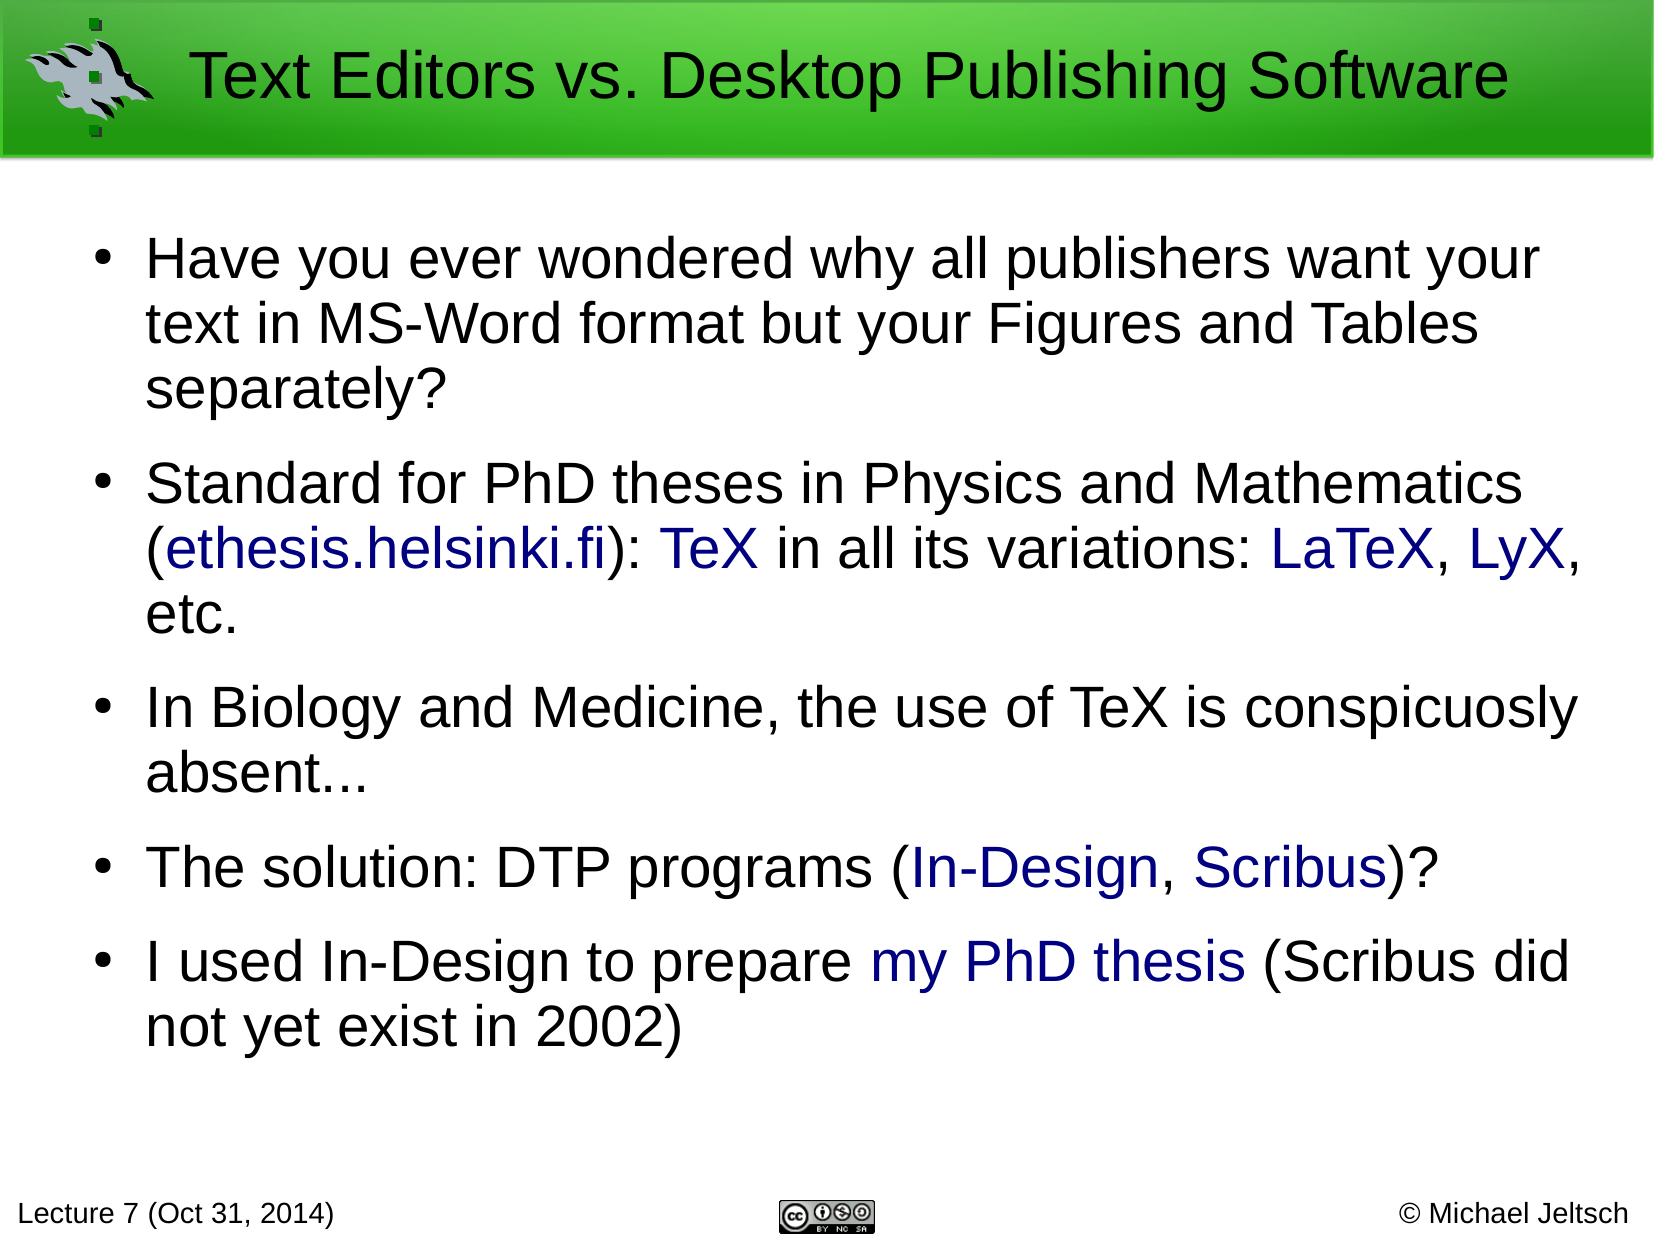

# Text Editors vs. Desktop Publishing Software
Have you ever wondered why all publishers want your text in MS-Word format but your Figures and Tables separately?
Standard for PhD theses in Physics and Mathematics
(ethesis.helsinki.fi): TeX in all its variations: LaTeX, LyX, etc.
In Biology and Medicine, the use of TeX is conspicuosly absent...
The solution: DTP programs (In-Design, Scribus)?
I used In-Design to prepare my PhD thesis (Scribus did not yet exist in 2002)